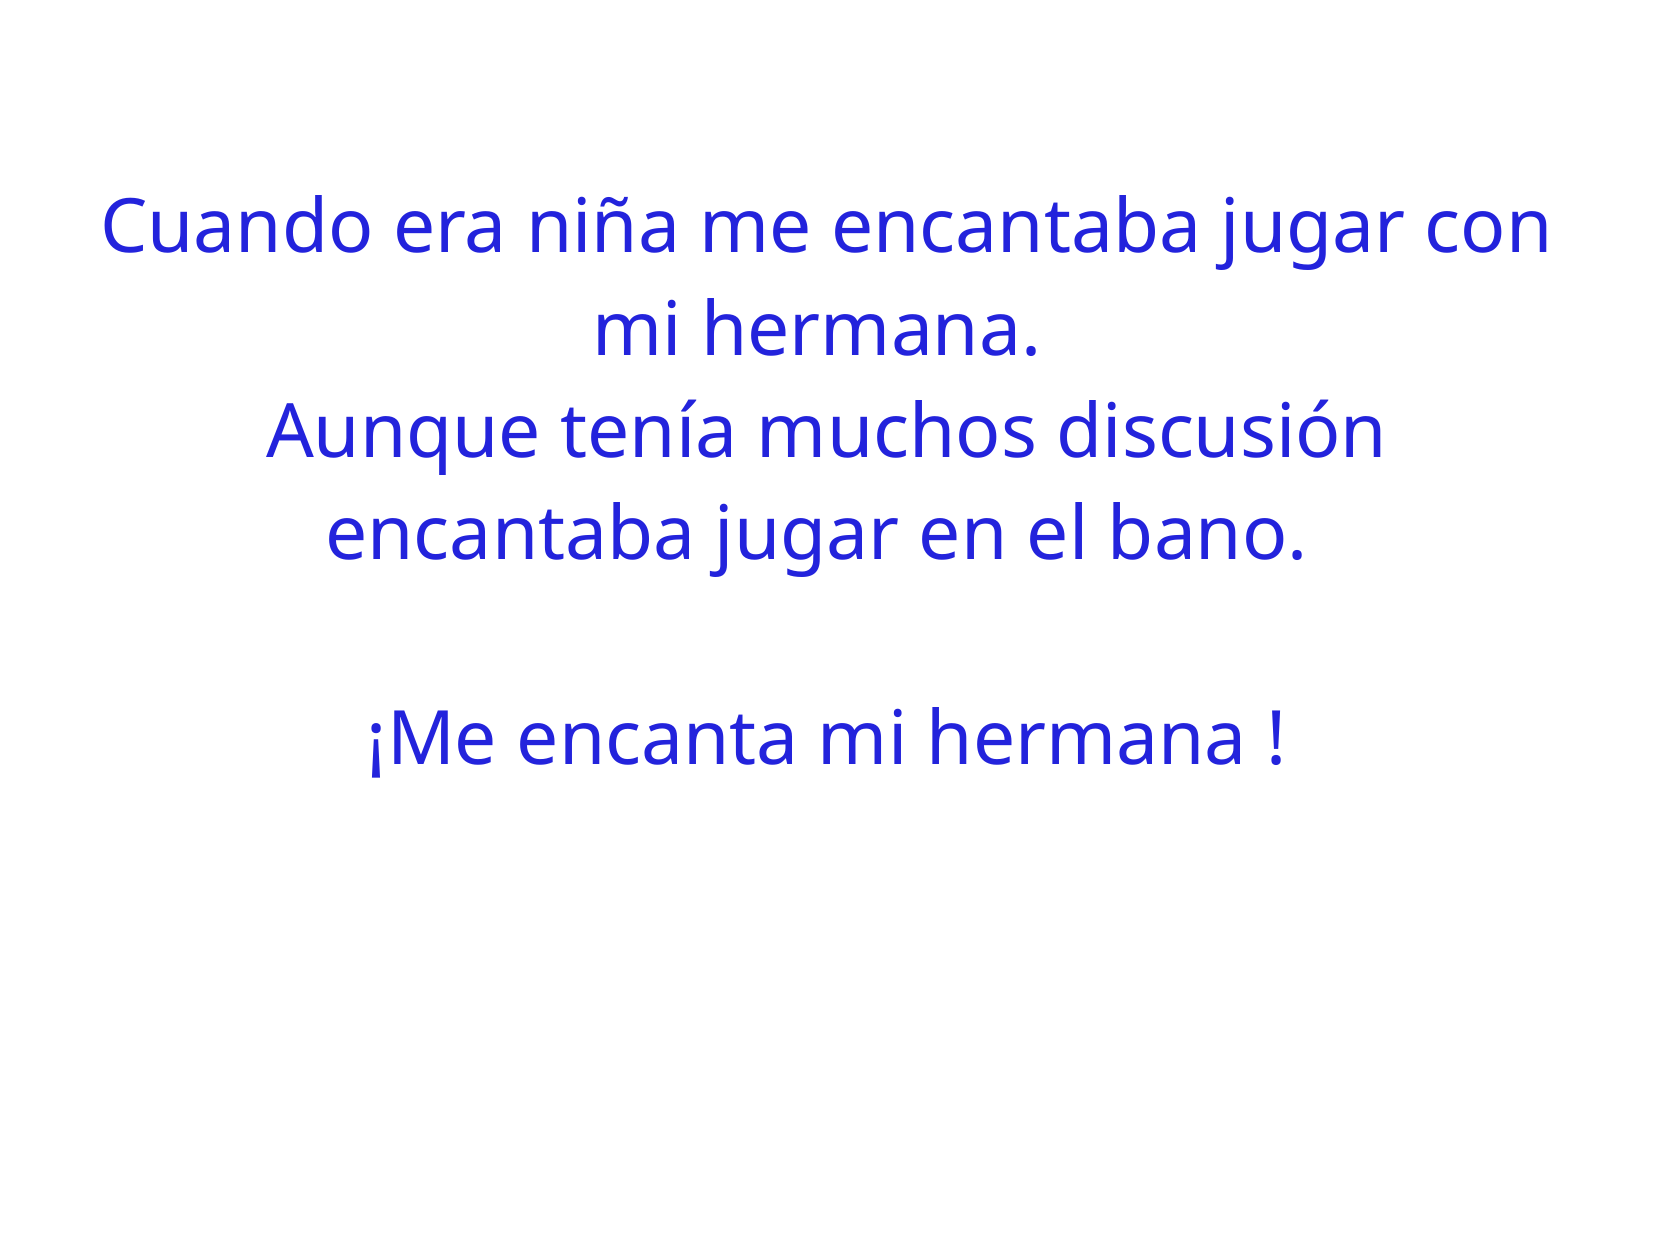

Cuando era niña me encantaba jugar con mi hermana.
Aunque tenía muchos discusión encantaba jugar en el bano.
¡Me encanta mi hermana !